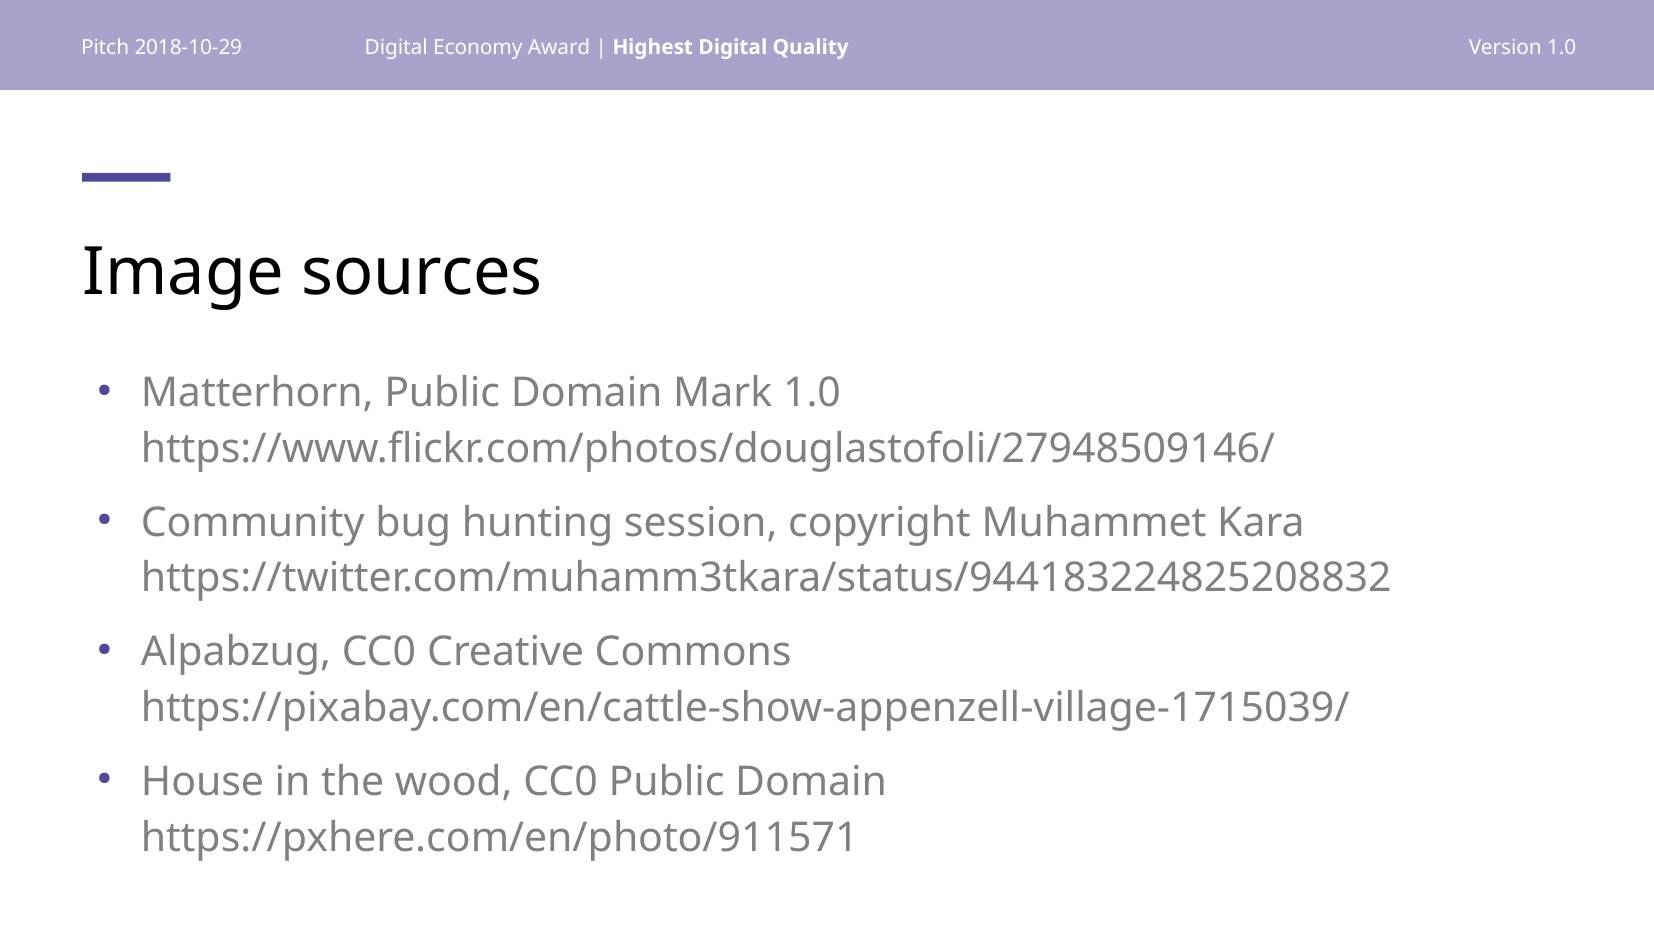

# Image sources
Matterhorn, Public Domain Mark 1.0
https://www.flickr.com/photos/douglastofoli/27948509146/
Community bug hunting session, copyright Muhammet Kara
https://twitter.com/muhamm3tkara/status/944183224825208832
Alpabzug, CC0 Creative Commons
https://pixabay.com/en/cattle-show-appenzell-village-1715039/
House in the wood, CC0 Public Domain
https://pxhere.com/en/photo/911571